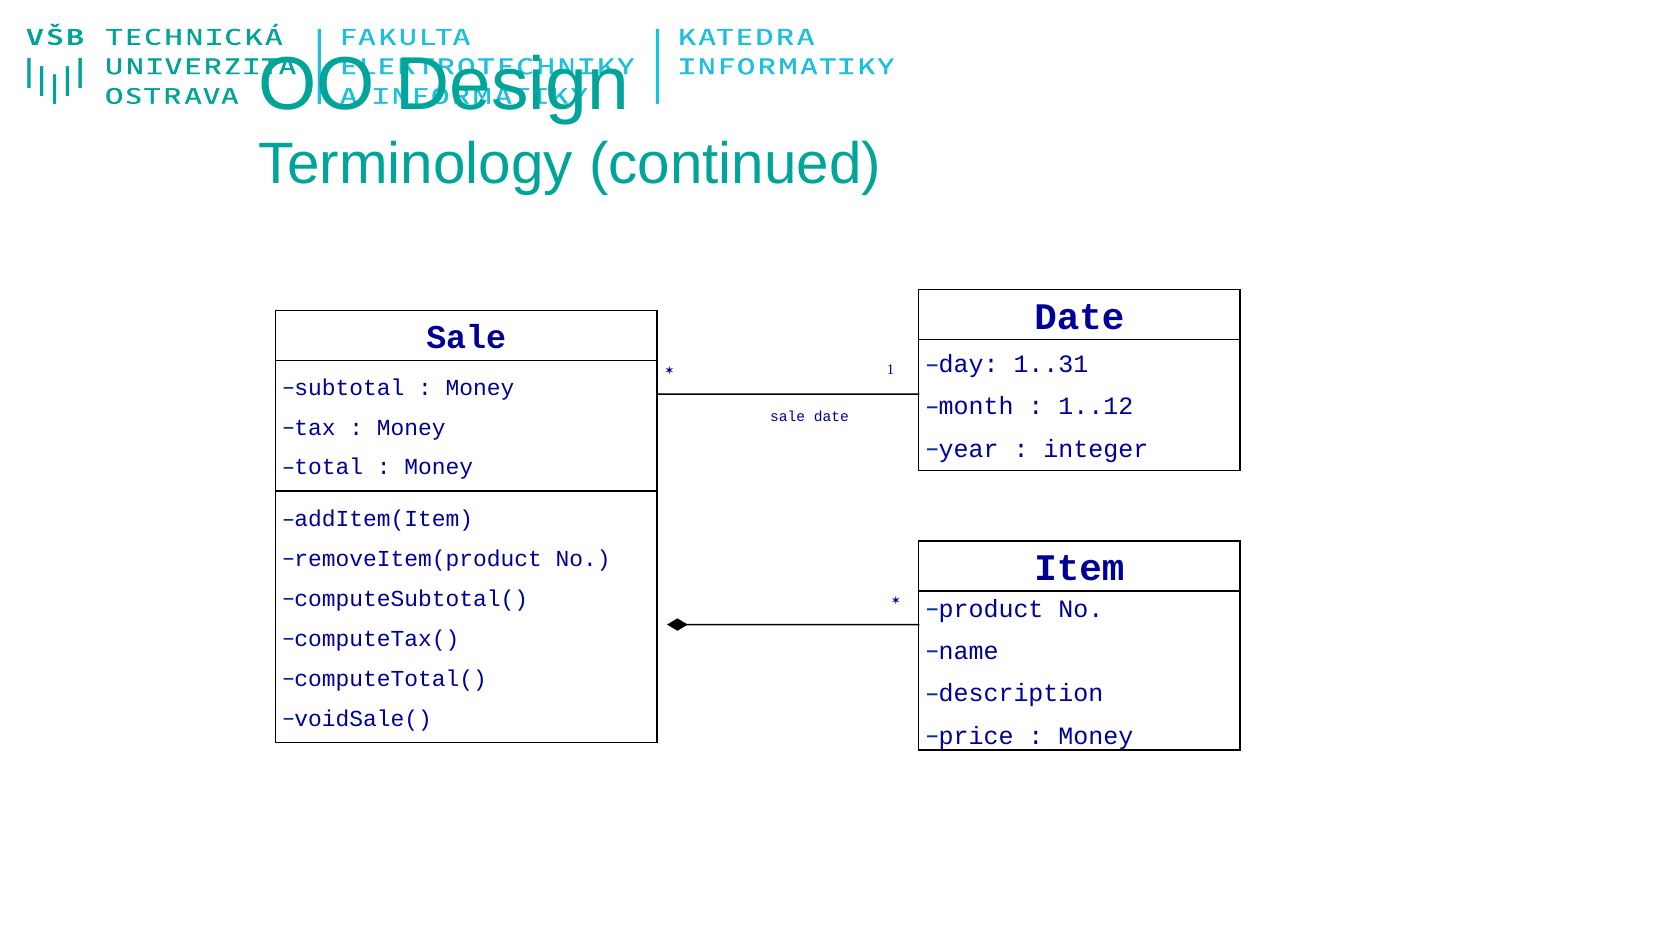

OO Design
Terminology (continued)
Date
day: 1..31
month : 1..12
year : integer
Sale
subtotal : Money
tax : Money
total : Money
addItem(Item)
removeItem(product No.)
computeSubtotal()
computeTax()
computeTotal()
voidSale()


sale date
Item

product No.
name
description
price : Money